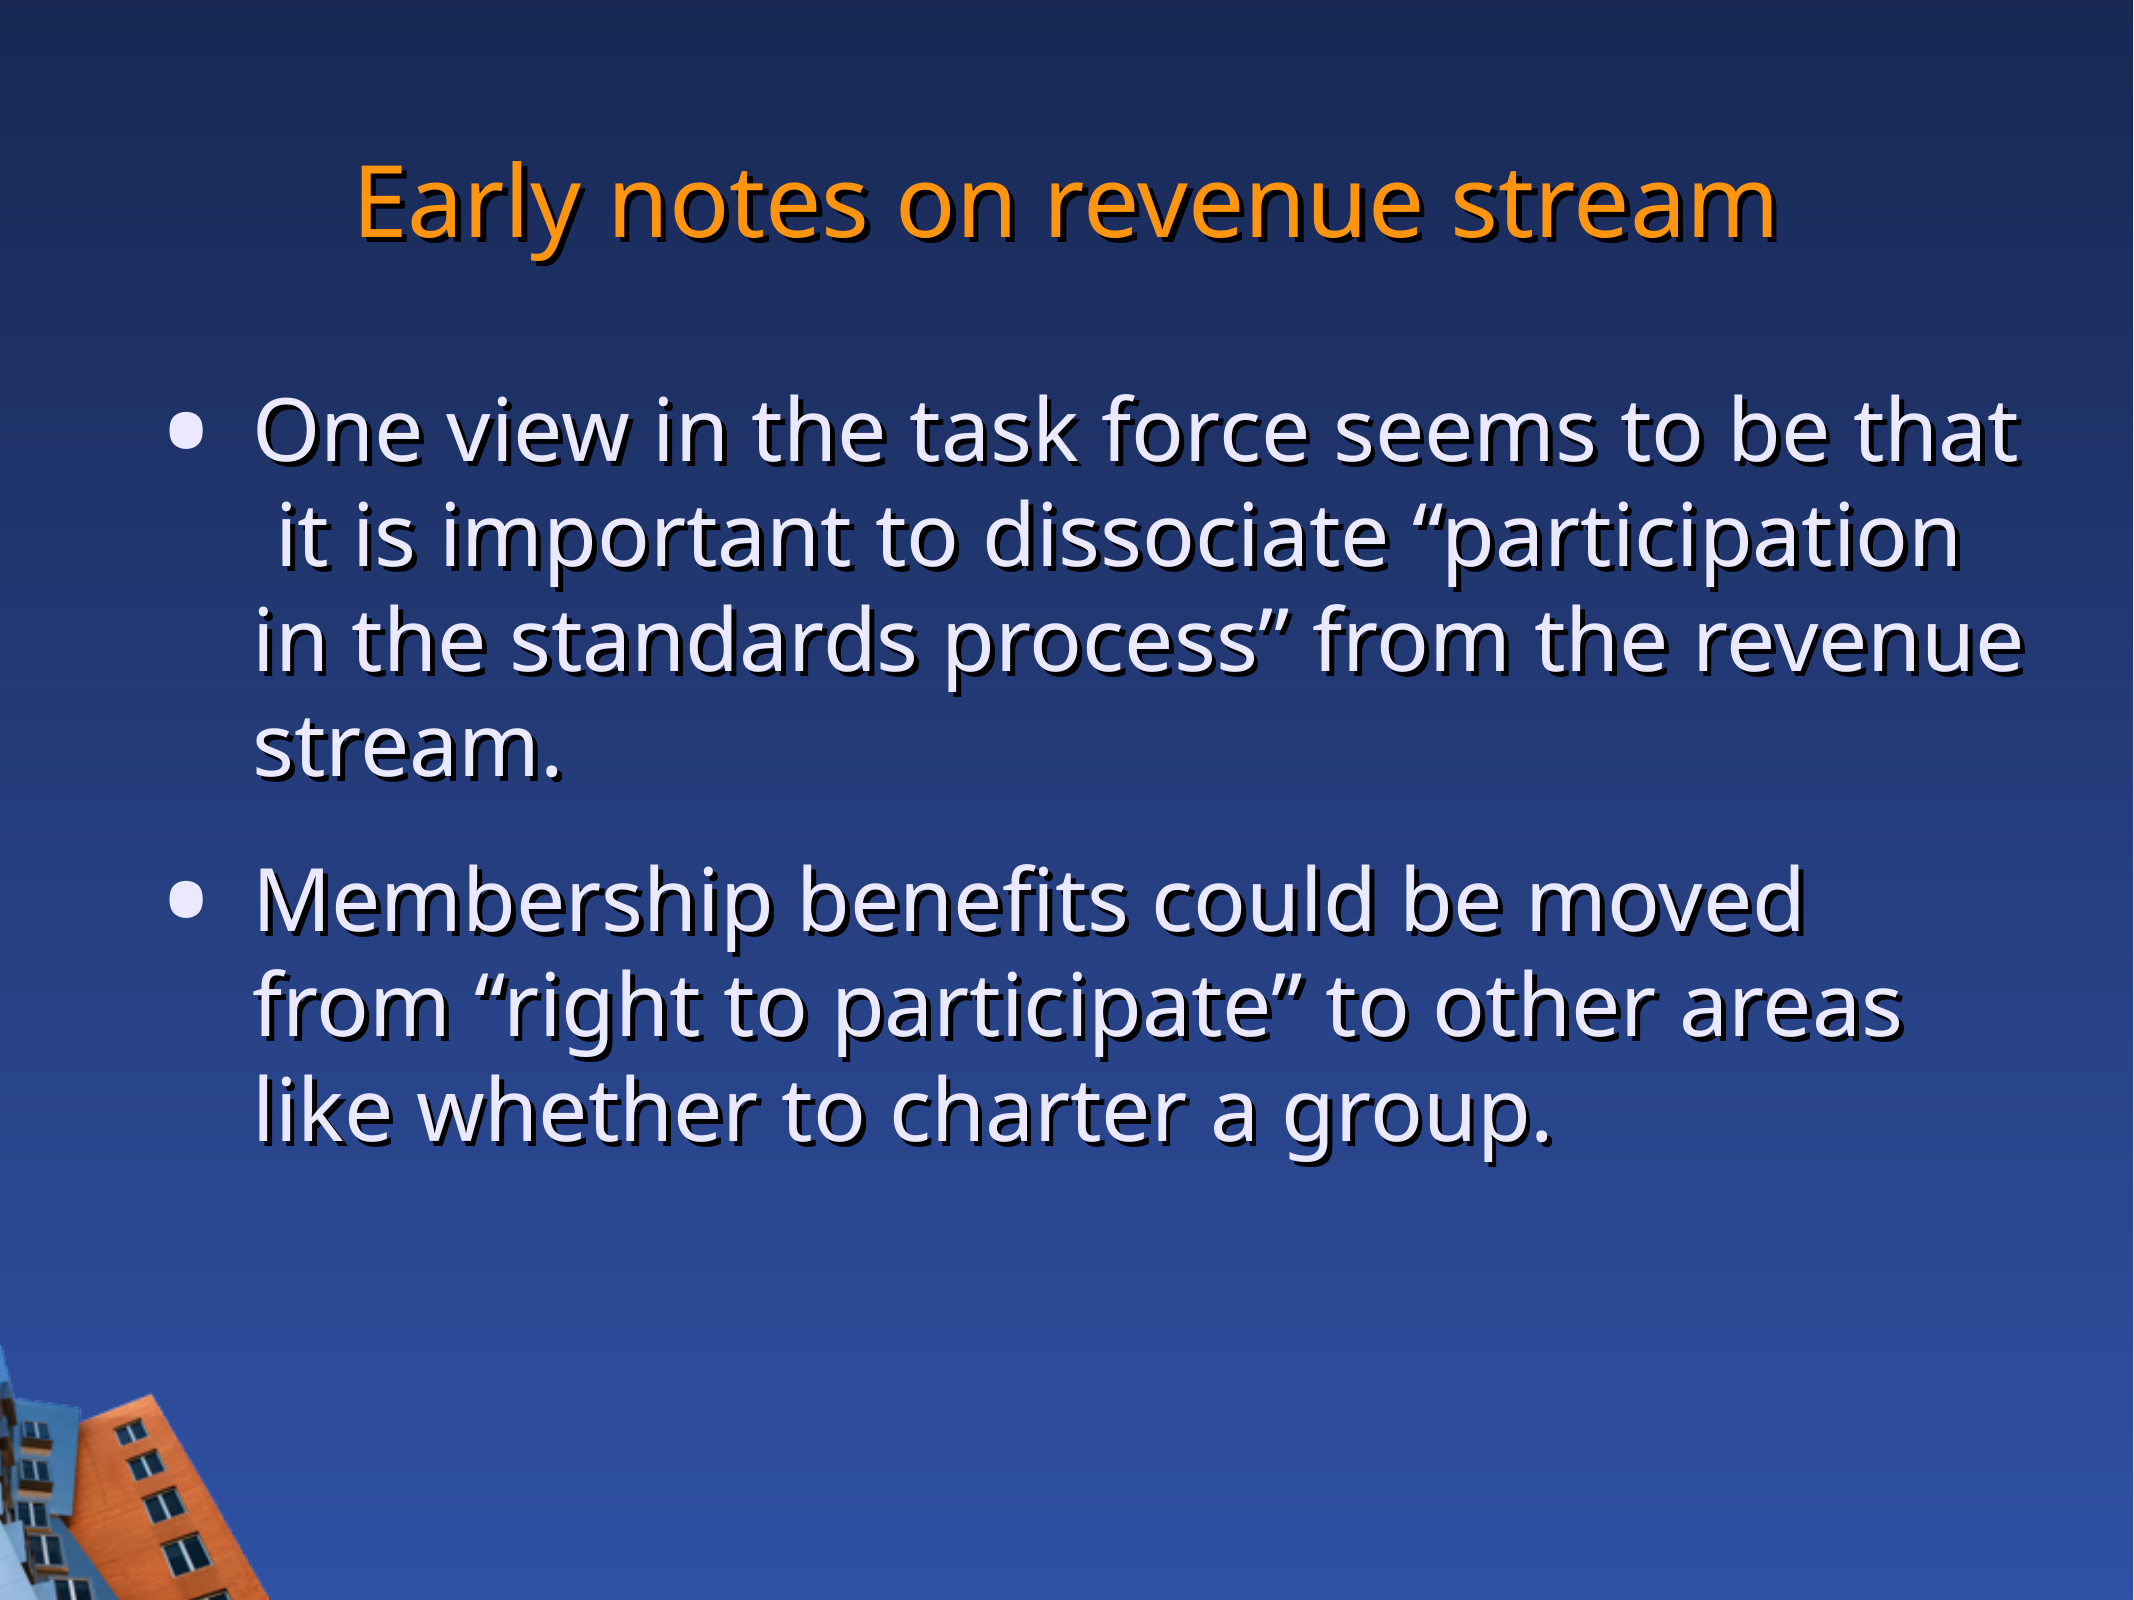

# Early notes on revenue stream
One view in the task force seems to be that it is important to dissociate “participation in the standards process” from the revenue stream.
Membership benefits could be moved from “right to participate” to other areas like whether to charter a group.